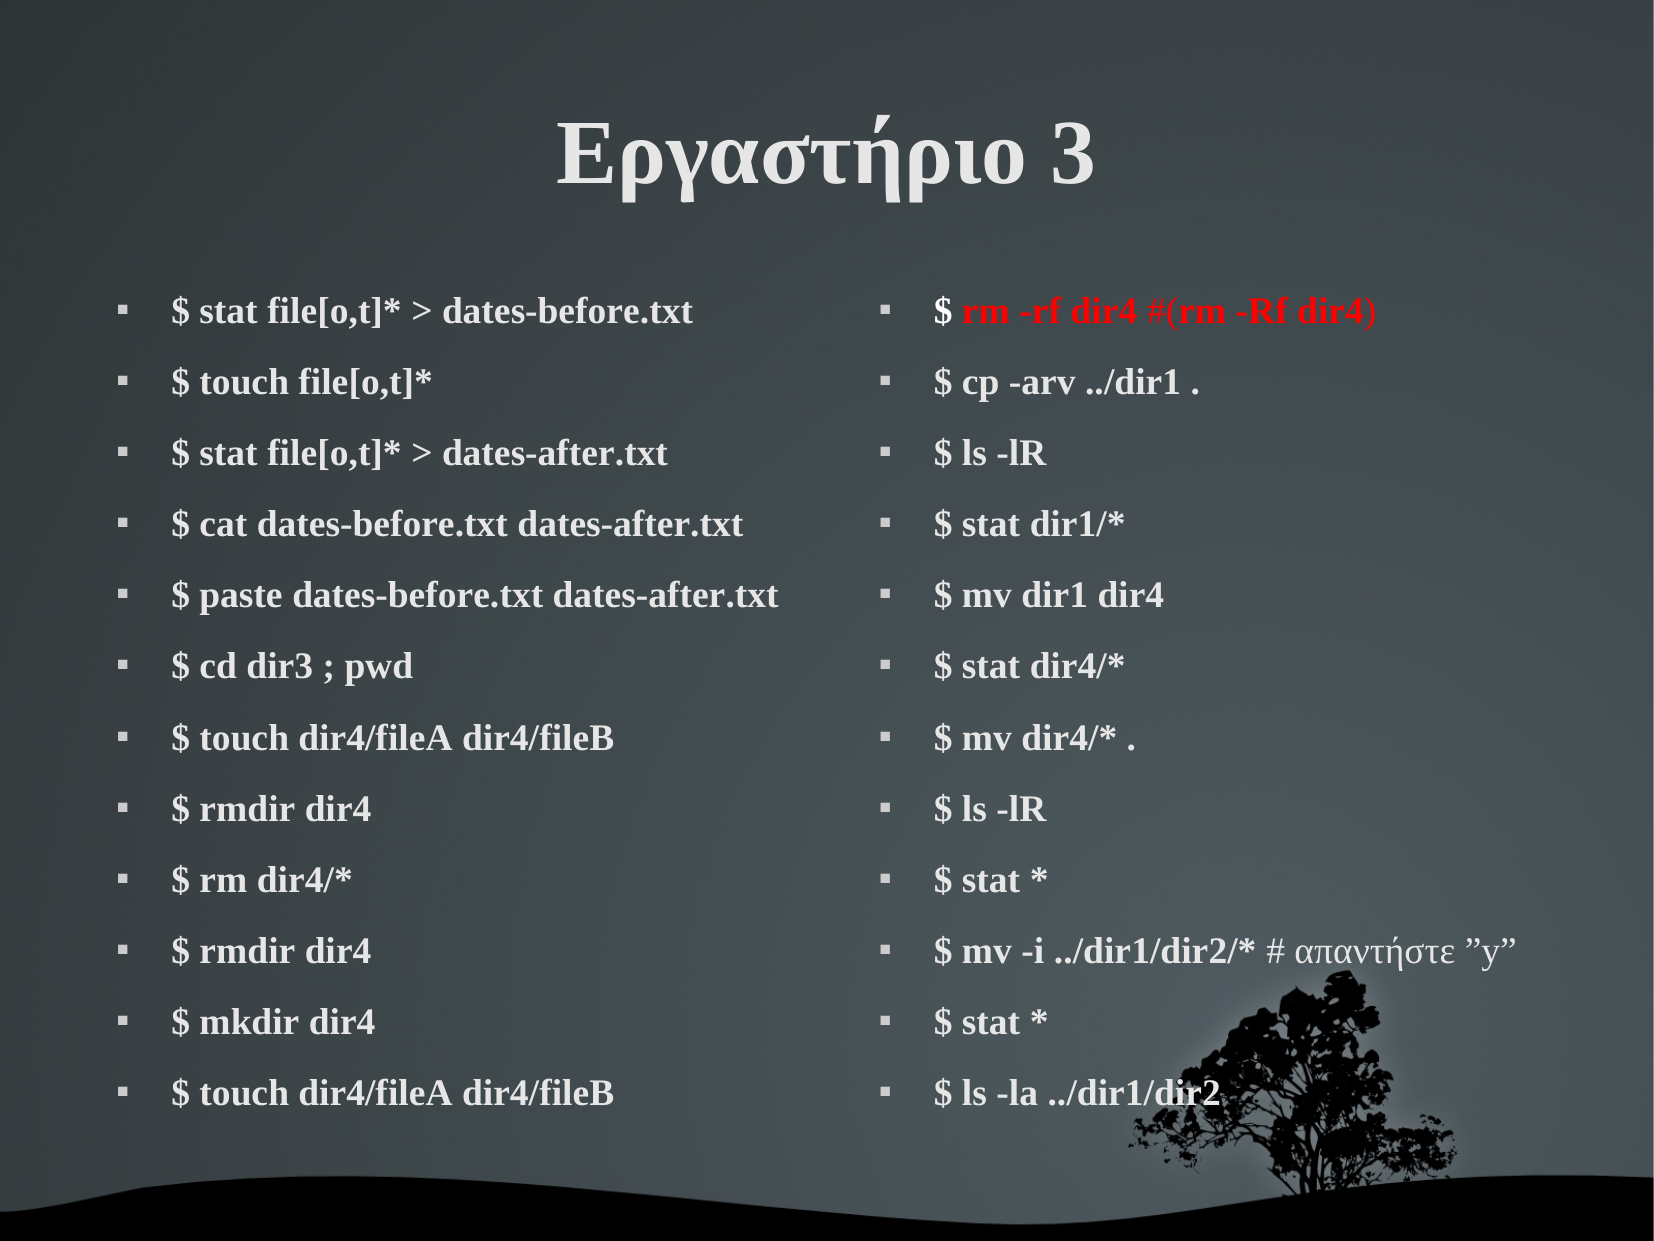

Εργαστήριο 3
# $ stat file[o,t]* > dates-before.txt
$ touch file[o,t]*
$ stat file[o,t]* > dates-after.txt
$ cat dates-before.txt dates-after.txt
$ paste dates-before.txt dates-after.txt
$ cd dir3 ; pwd
$ touch dir4/fileA dir4/fileB
$ rmdir dir4
$ rm dir4/*
$ rmdir dir4
$ mkdir dir4
$ touch dir4/fileA dir4/fileB
$ rm -rf dir4 #(rm -Rf dir4)
$ cp -arv ../dir1 .
$ ls -lR
$ stat dir1/*
$ mv dir1 dir4
$ stat dir4/*
$ mv dir4/* .
$ ls -lR
$ stat *
$ mv -i ../dir1/dir2/* # απαντήστε ”y”
$ stat *
$ ls -la ../dir1/dir2